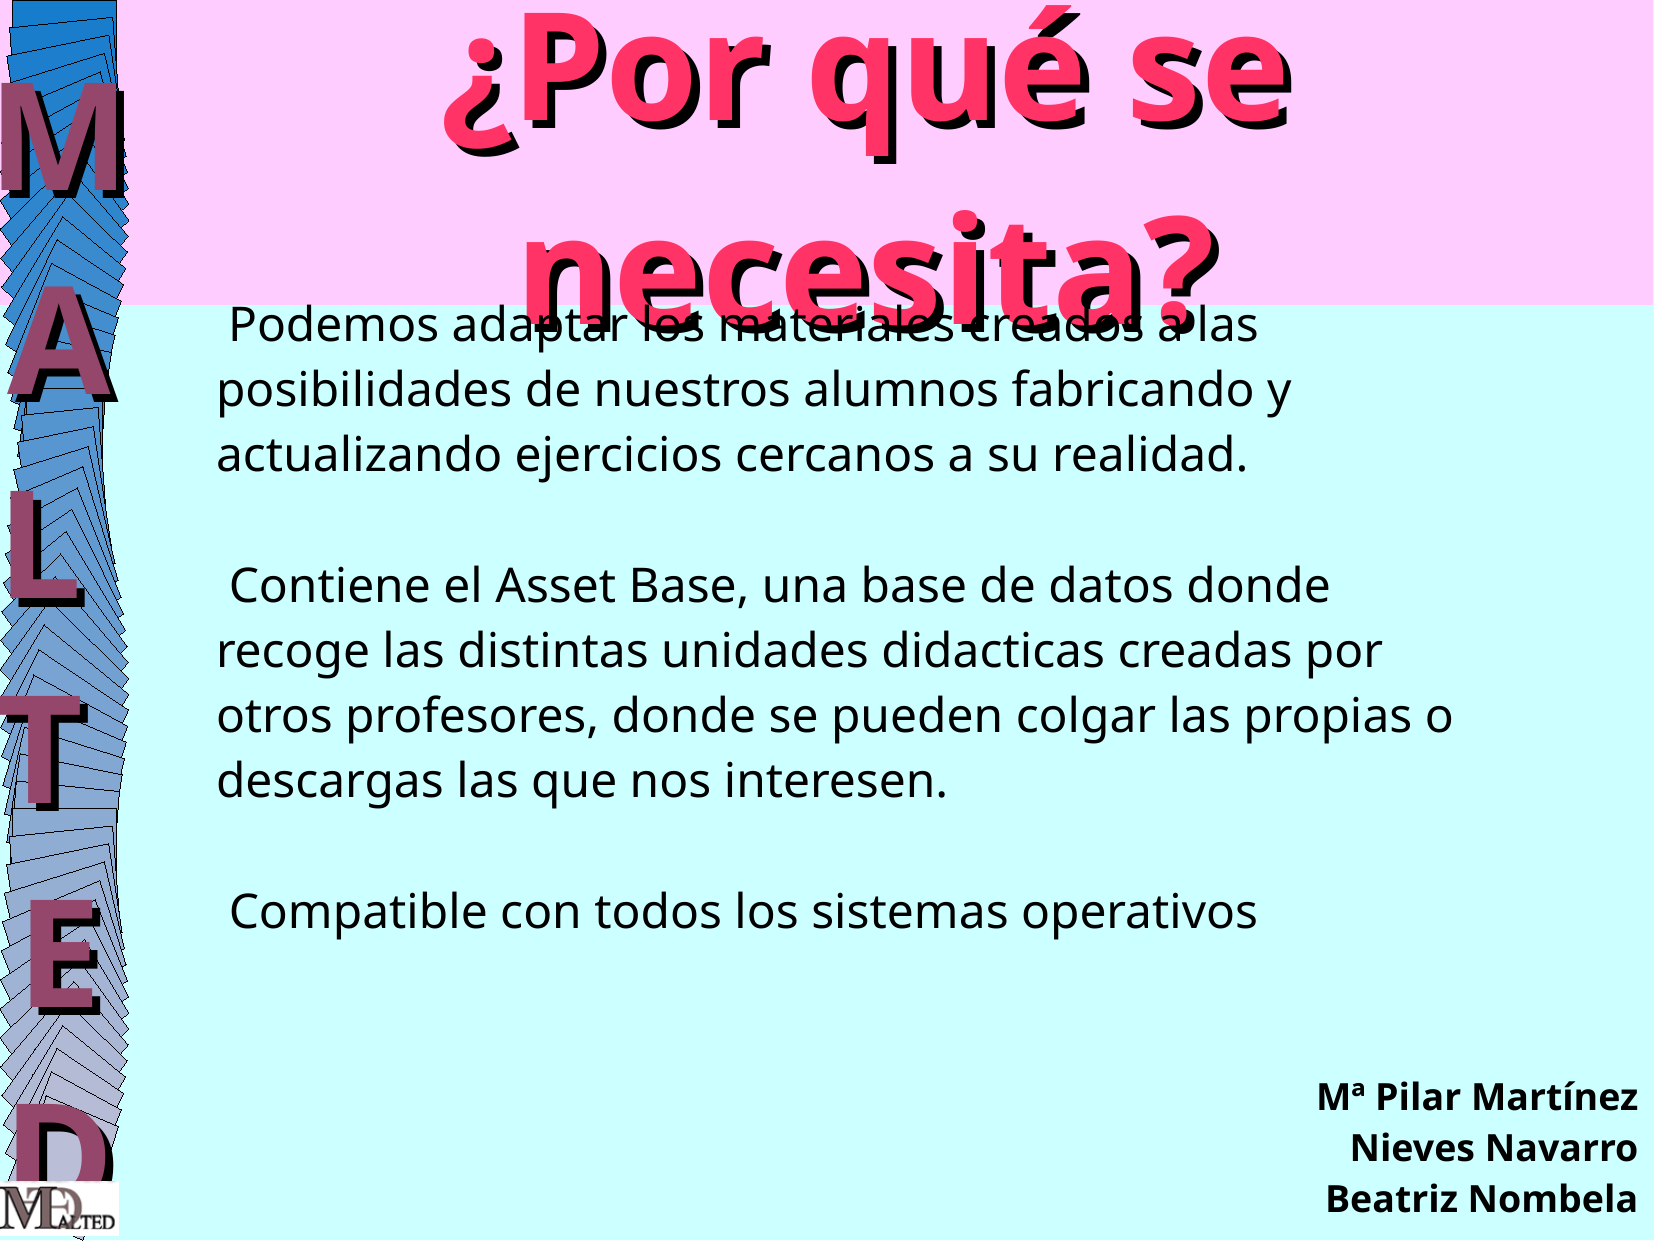

# ¿Por qué se necesita?
 Podemos adaptar los materiales creados a las posibilidades de nuestros alumnos fabricando y actualizando ejercicios cercanos a su realidad.
 Contiene el Asset Base, una base de datos donde recoge las distintas unidades didacticas creadas por otros profesores, donde se pueden colgar las propias o descargas las que nos interesen.
 Compatible con todos los sistemas operativos